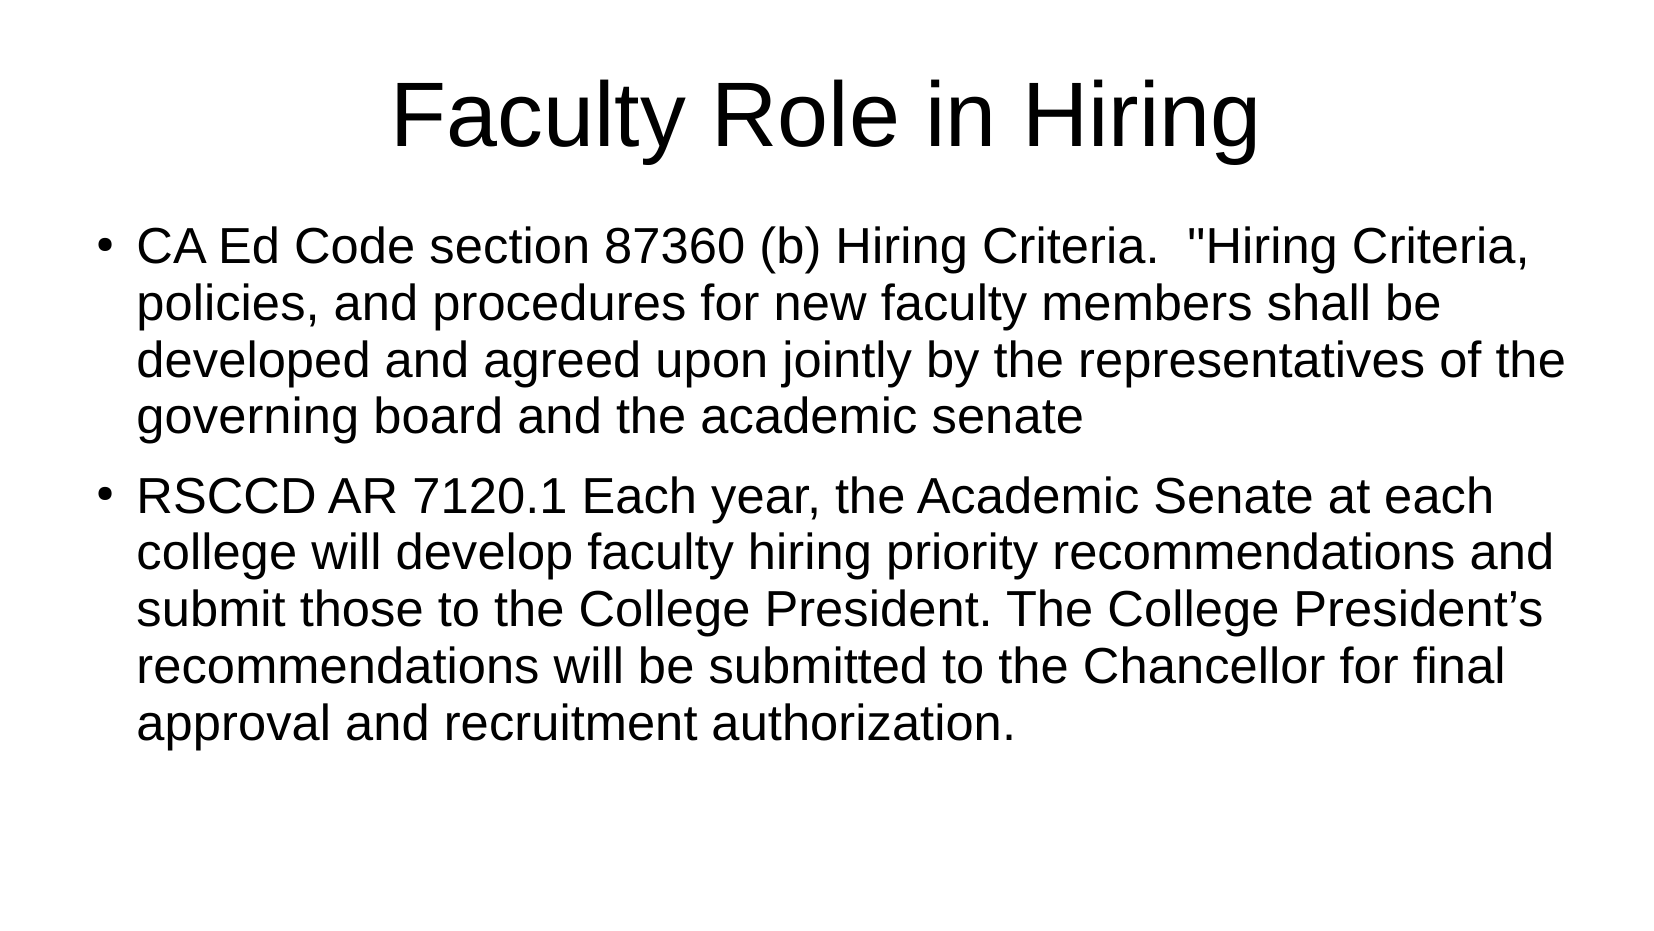

# Faculty Role in Hiring
CA Ed Code section 87360 (b) Hiring Criteria. "Hiring Criteria, policies, and procedures for new faculty members shall be developed and agreed upon jointly by the representatives of the governing board and the academic senate
RSCCD AR 7120.1 Each year, the Academic Senate at each college will develop faculty hiring priority recommendations and submit those to the College President. The College President’s recommendations will be submitted to the Chancellor for final approval and recruitment authorization.